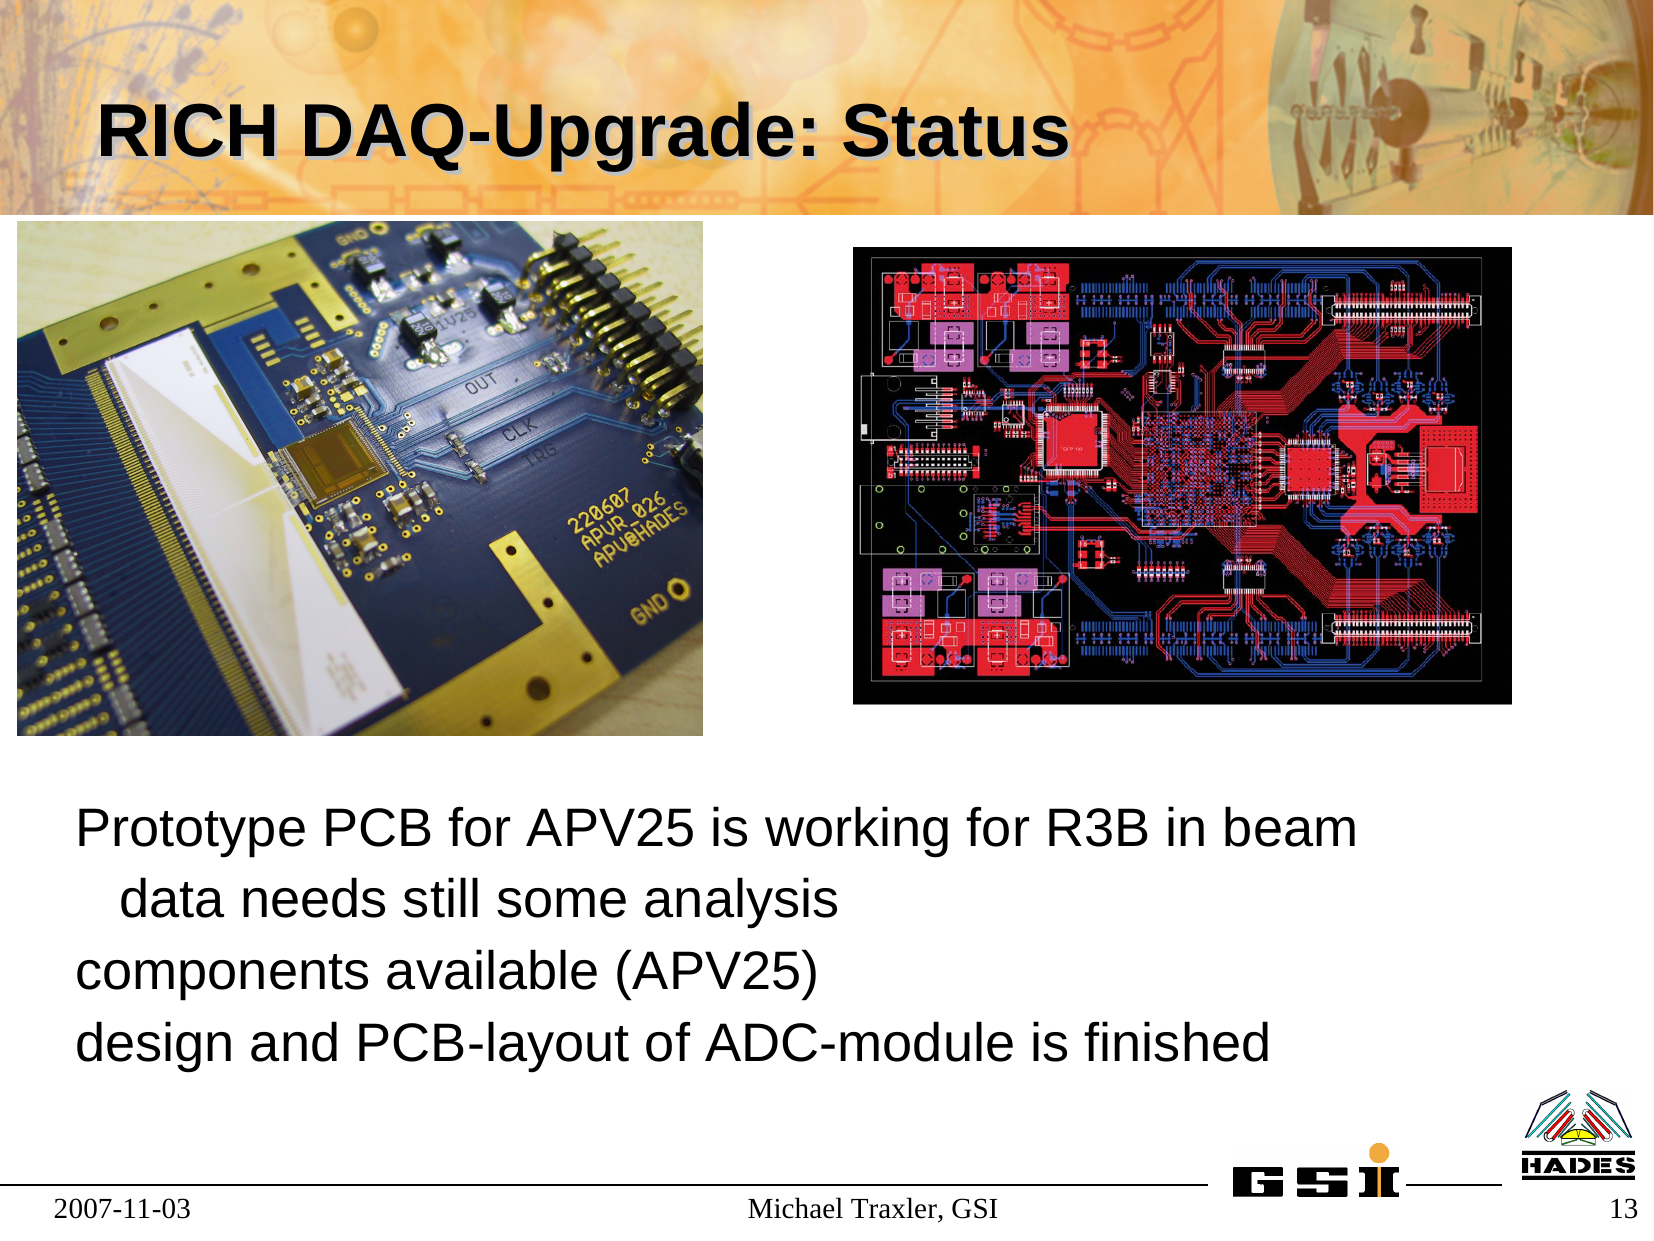

# RICH DAQ-Upgrade: Status
Prototype PCB for APV25 is working for R3B in beam
data needs still some analysis
components available (APV25)
design and PCB-layout of ADC-module is finished
2006-09-26
Michael Traxler, GSI
13